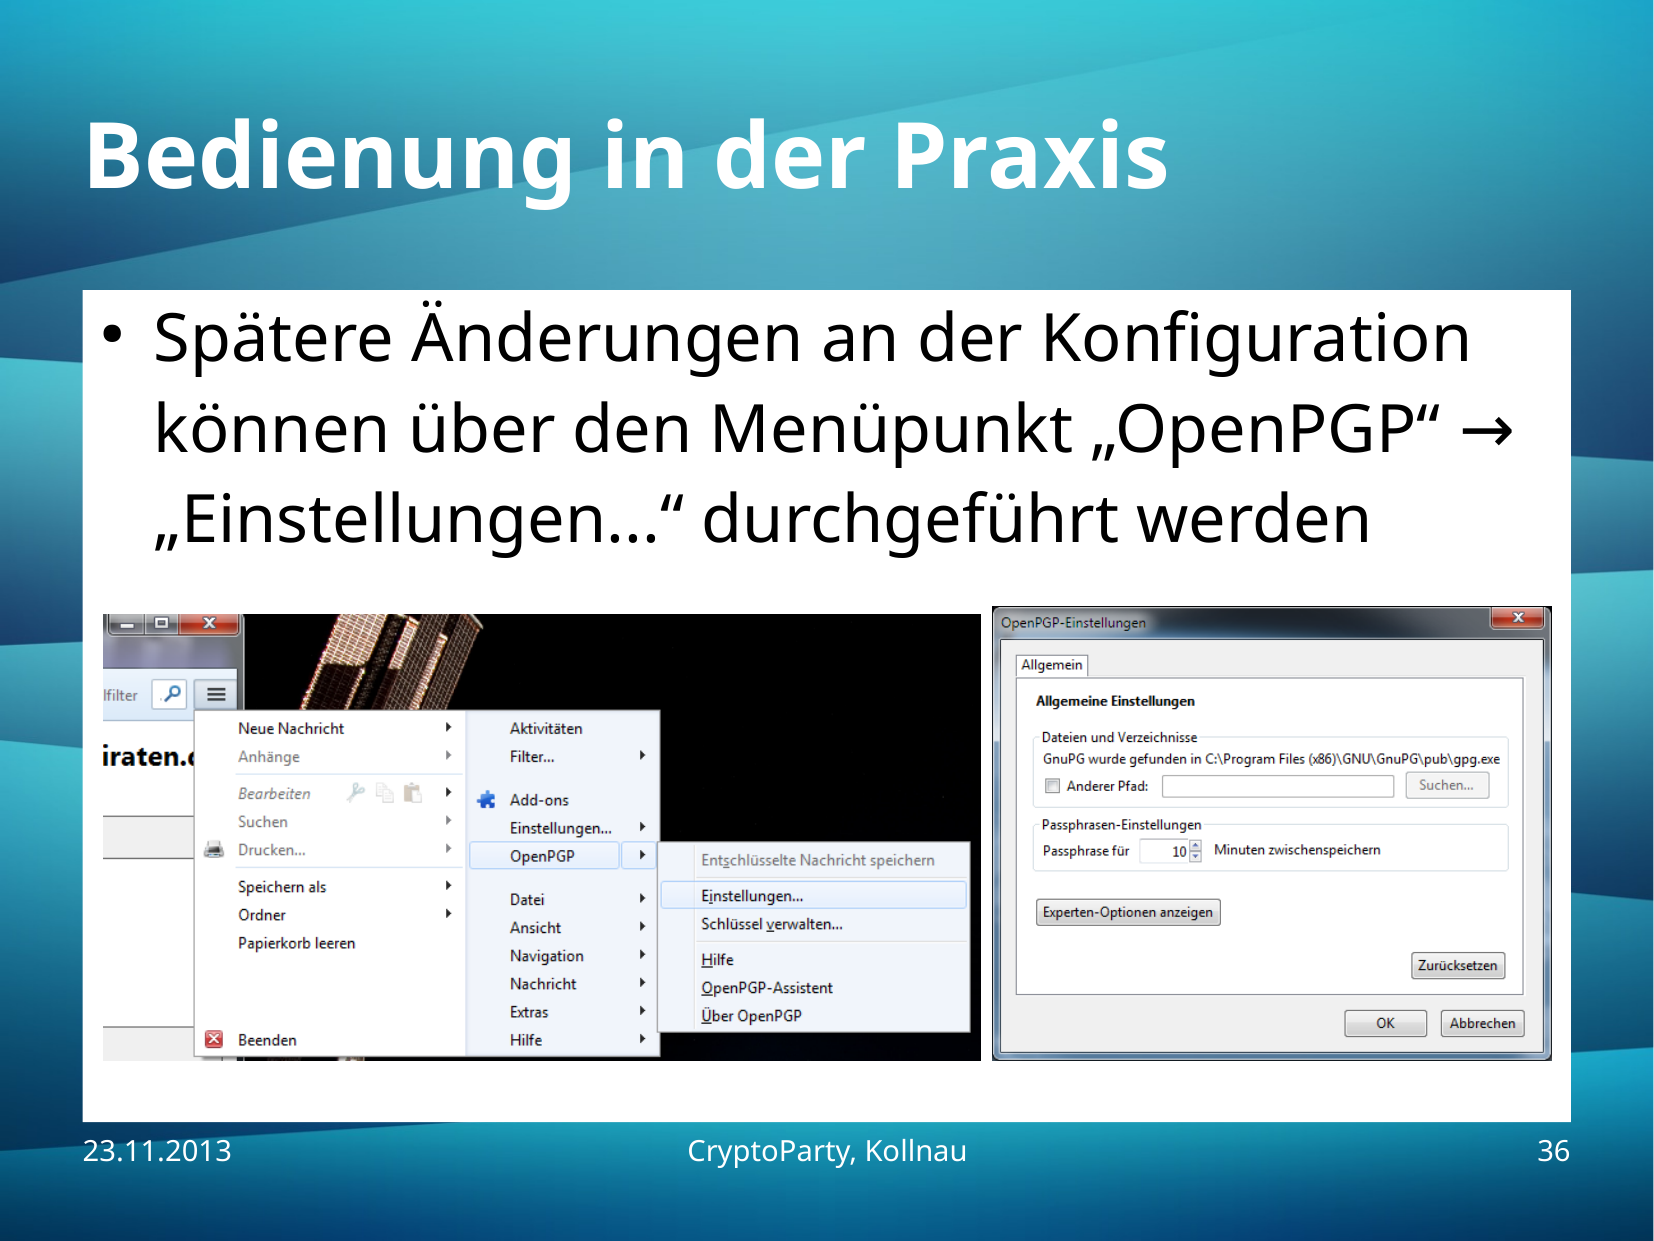

# Bedienung in der Praxis
Spätere Änderungen an der Konfiguration können über den Menüpunkt „OpenPGP“ → „Einstellungen...“ durchgeführt werden
23.11.2013
CryptoParty, Kollnau
36